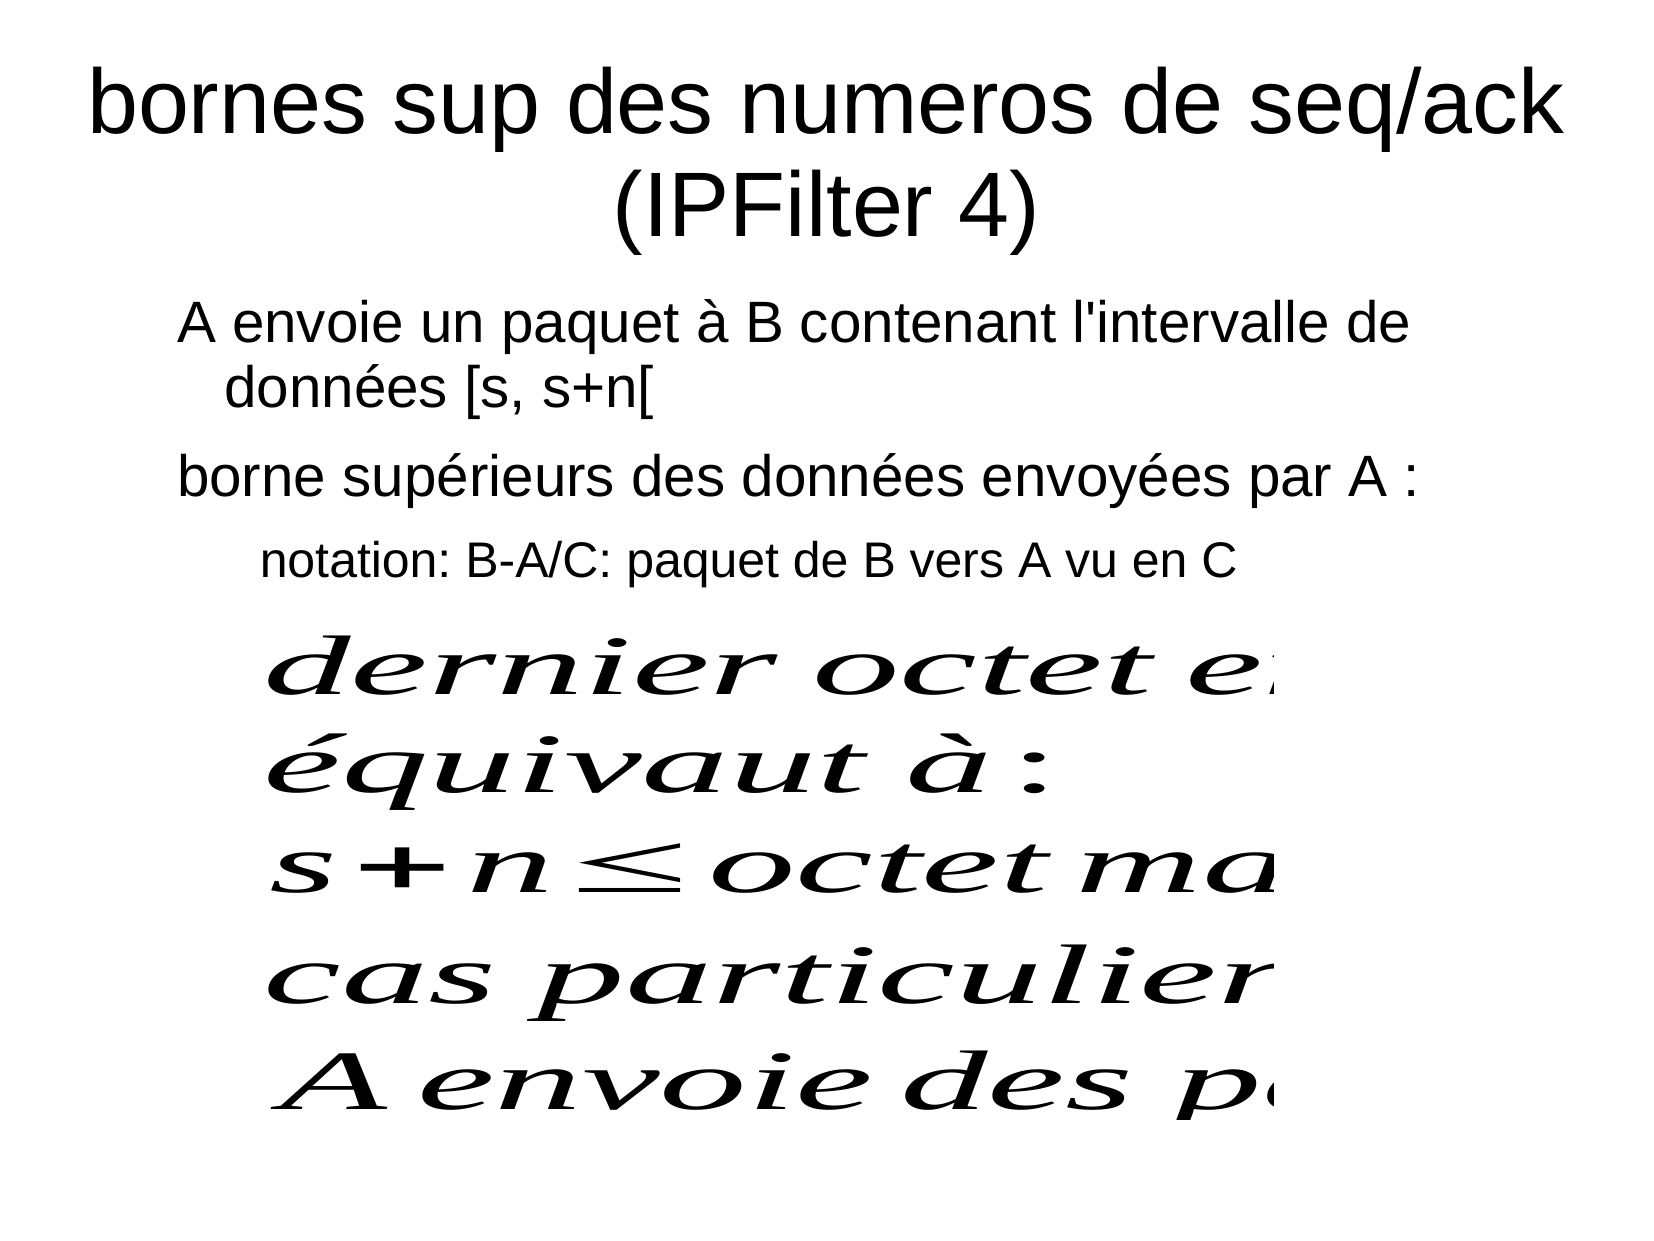

bornes sup des numeros de seq/ack (IPFilter 4)
# A envoie un paquet à B contenant l'intervalle de données [s, s+n[
borne supérieurs des données envoyées par A :
notation: B-A/C: paquet de B vers A vu en C